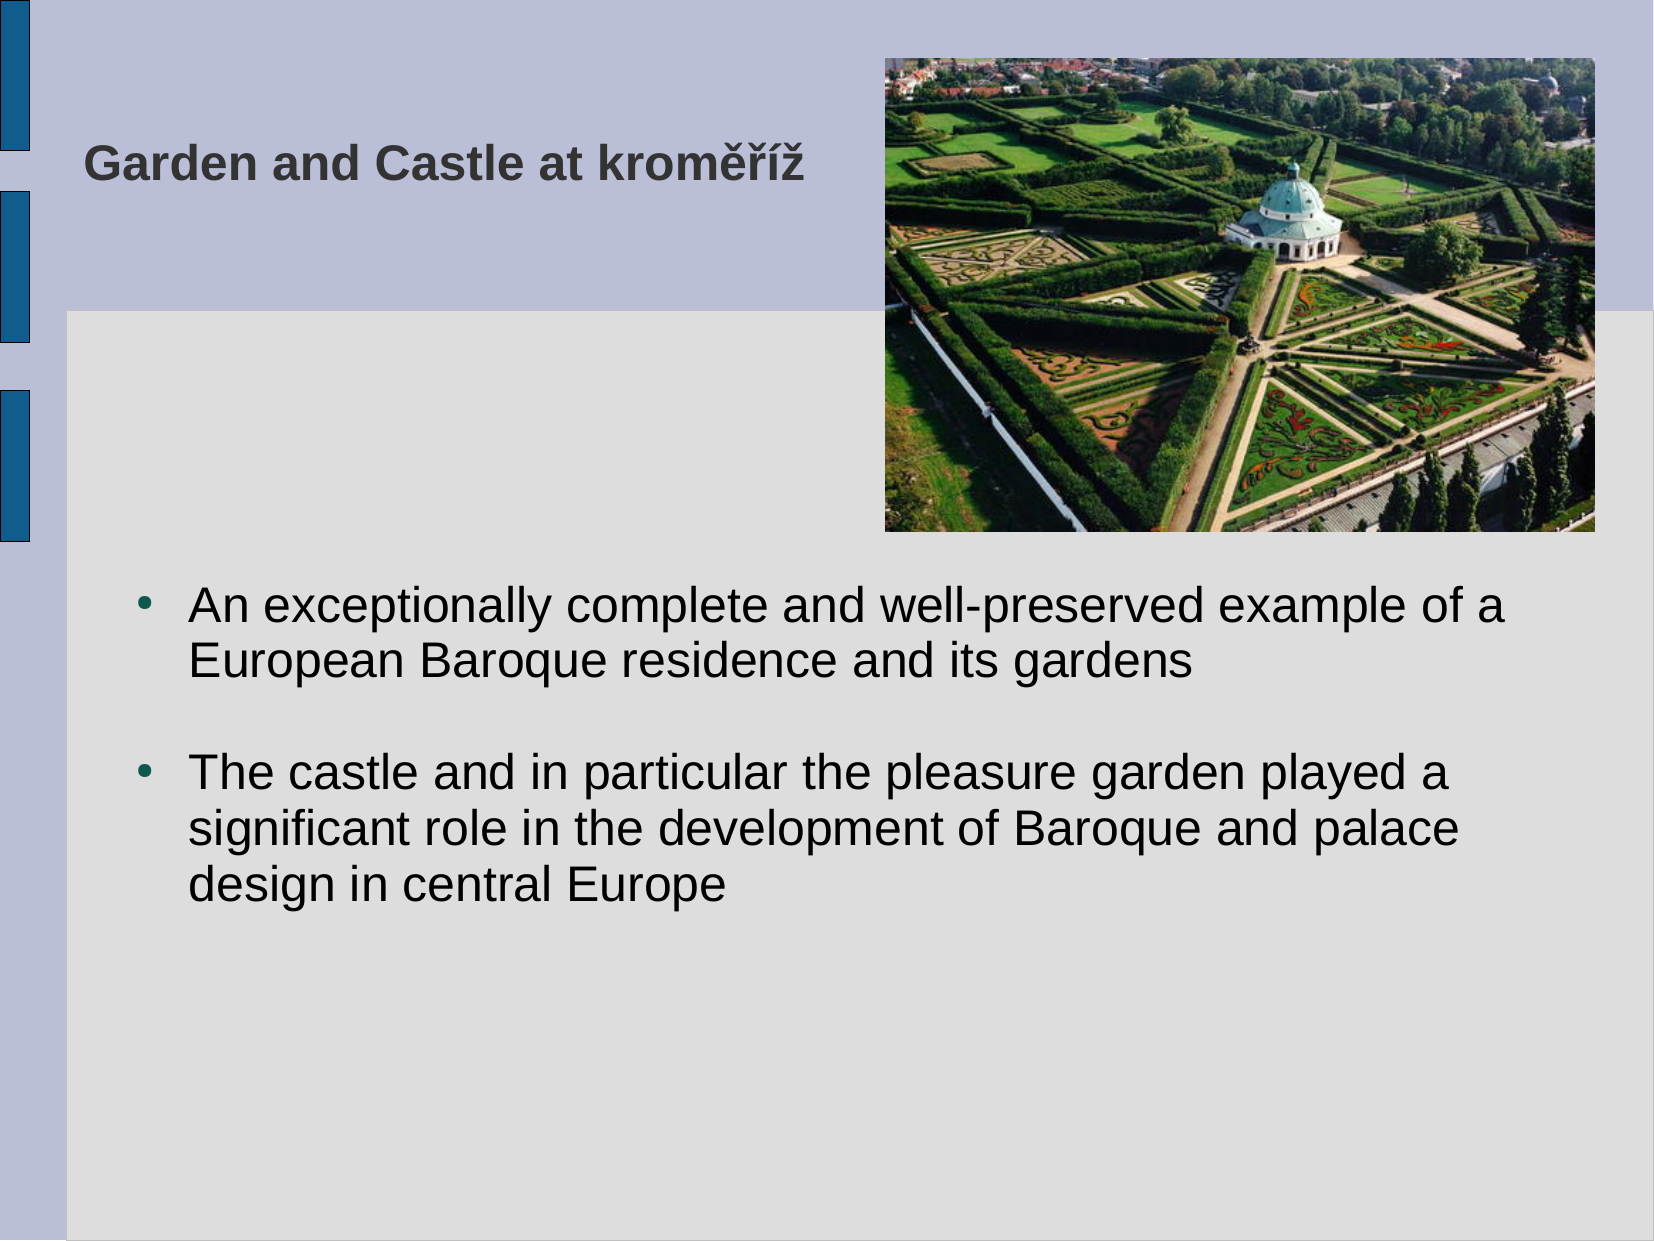

# Garden and Castle at kroměříž
An exceptionally complete and well-preserved example of a European Baroque residence and its gardens
The castle and in particular the pleasure garden played a significant role in the development of Baroque and palace design in central Europe